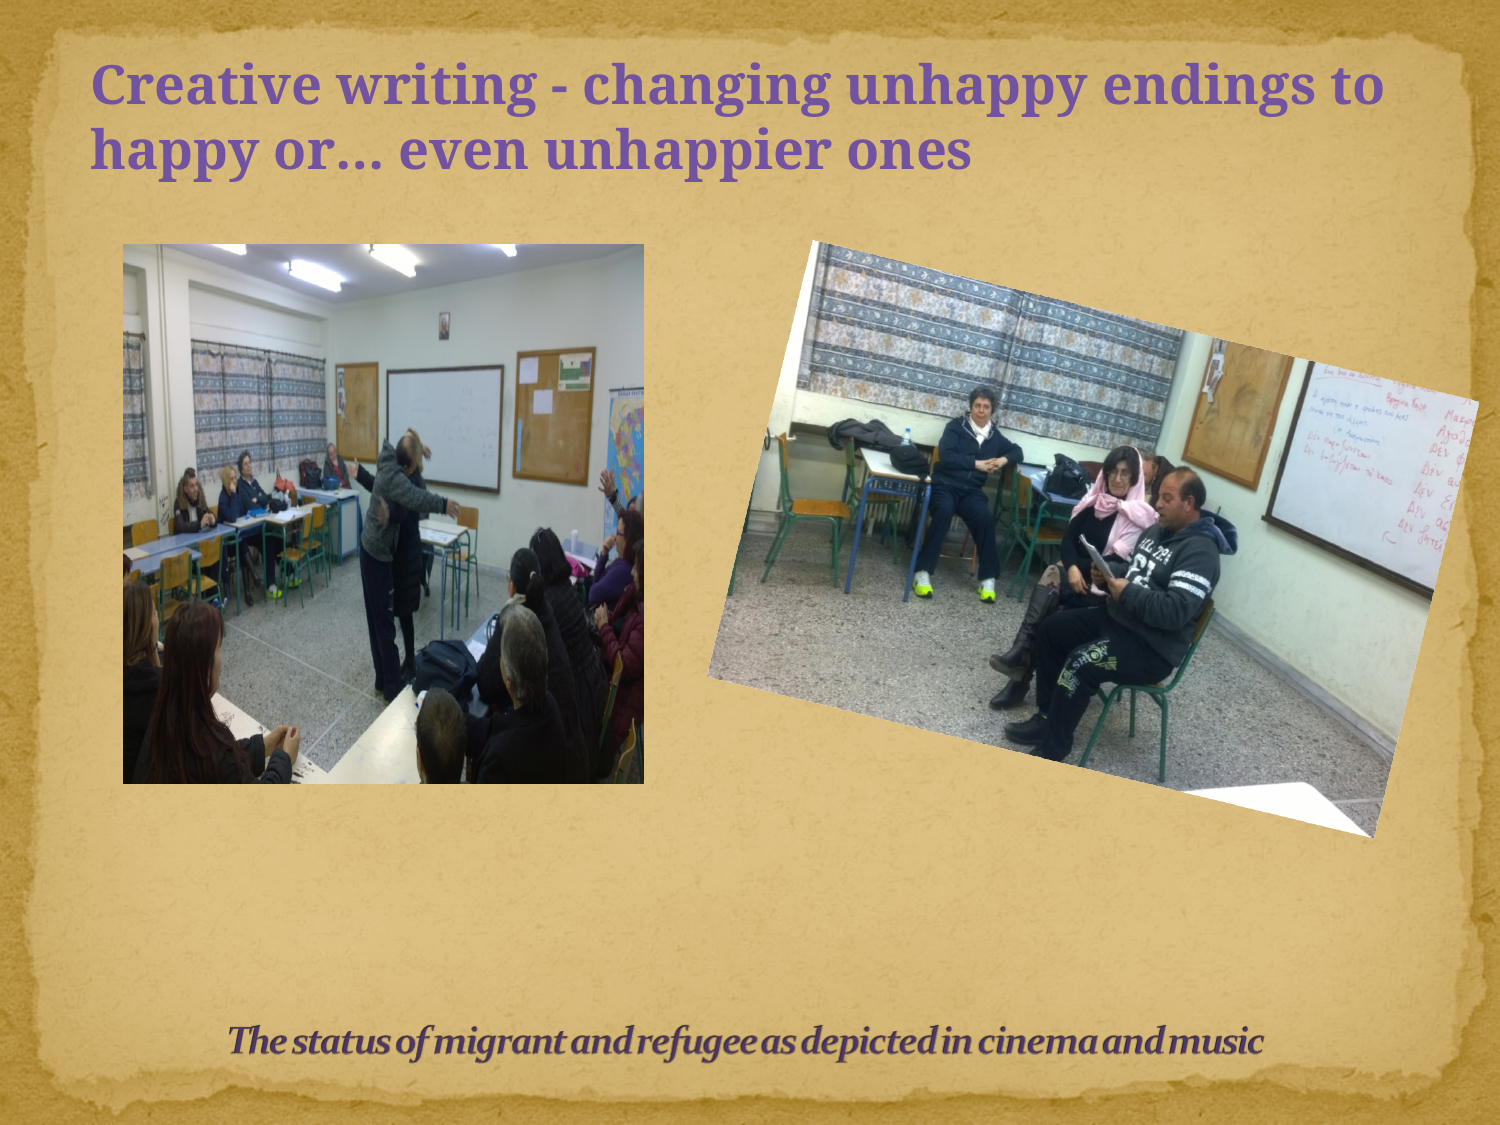

# Creative writing - changing unhappy endings to happy or… even unhappier ones